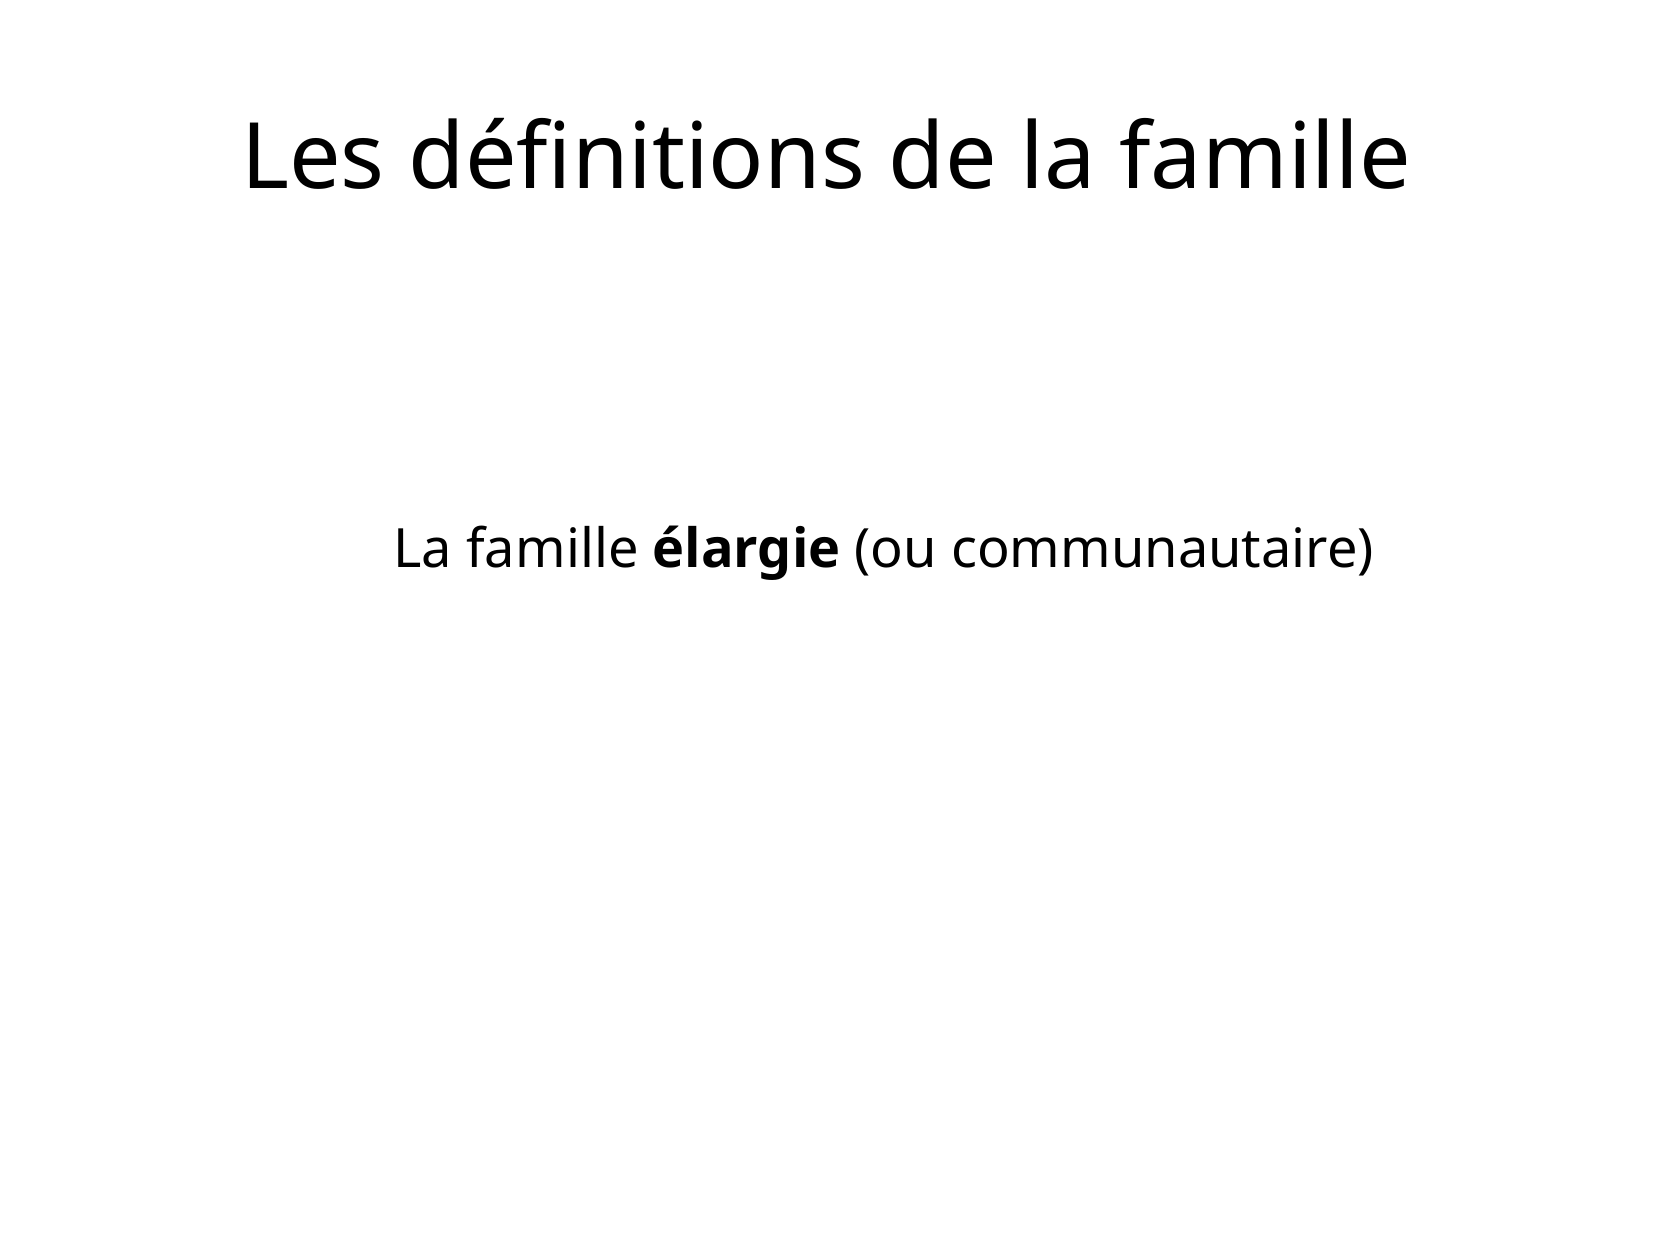

# Les définitions de la famille
La famille élargie (ou communautaire)